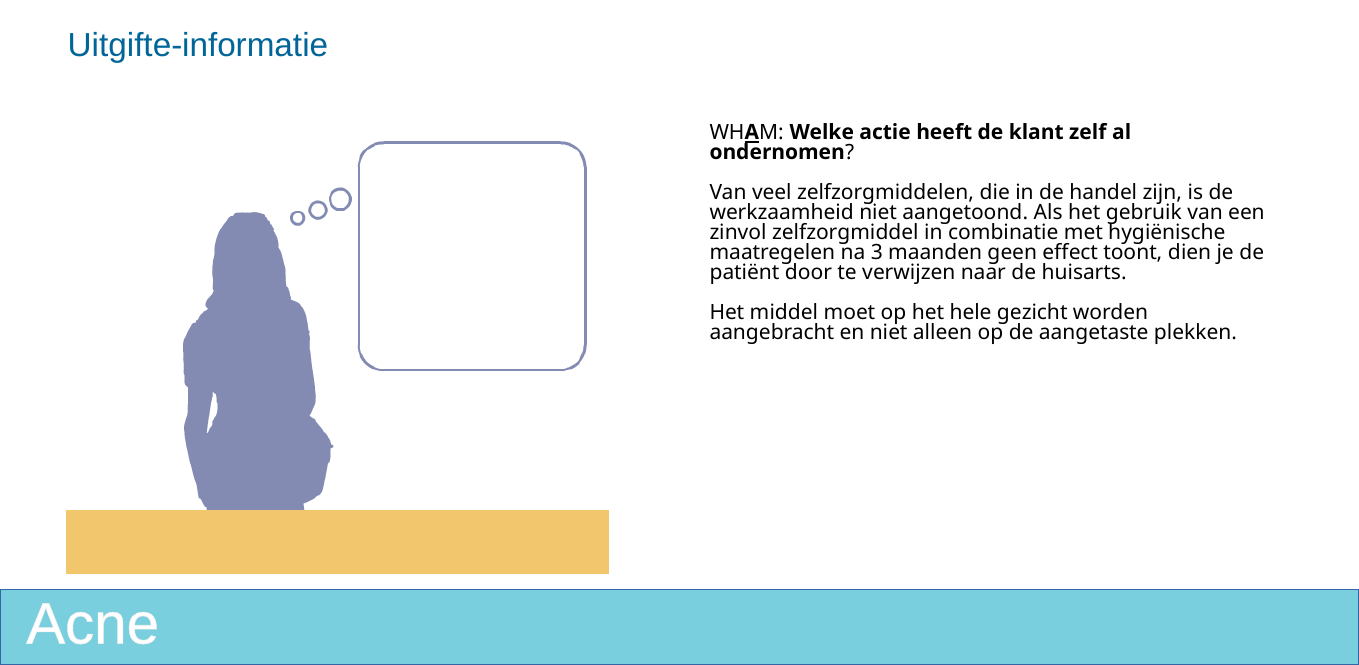

# Uitgifte-informatie
WHAM: Welke actie heeft de klant zelf al ondernomen?
Van veel zelfzorgmiddelen, die in de handel zijn, is de werkzaamheid niet aangetoond. Als het gebruik van een zinvol zelfzorgmiddel in combinatie met hygiënische maatregelen na 3 maanden geen effect toont, dien je de patiënt door te verwijzen naar de huisarts.
Het middel moet op het hele gezicht worden aangebracht en niet alleen op de aangetaste plekken.
Acne
september 2020